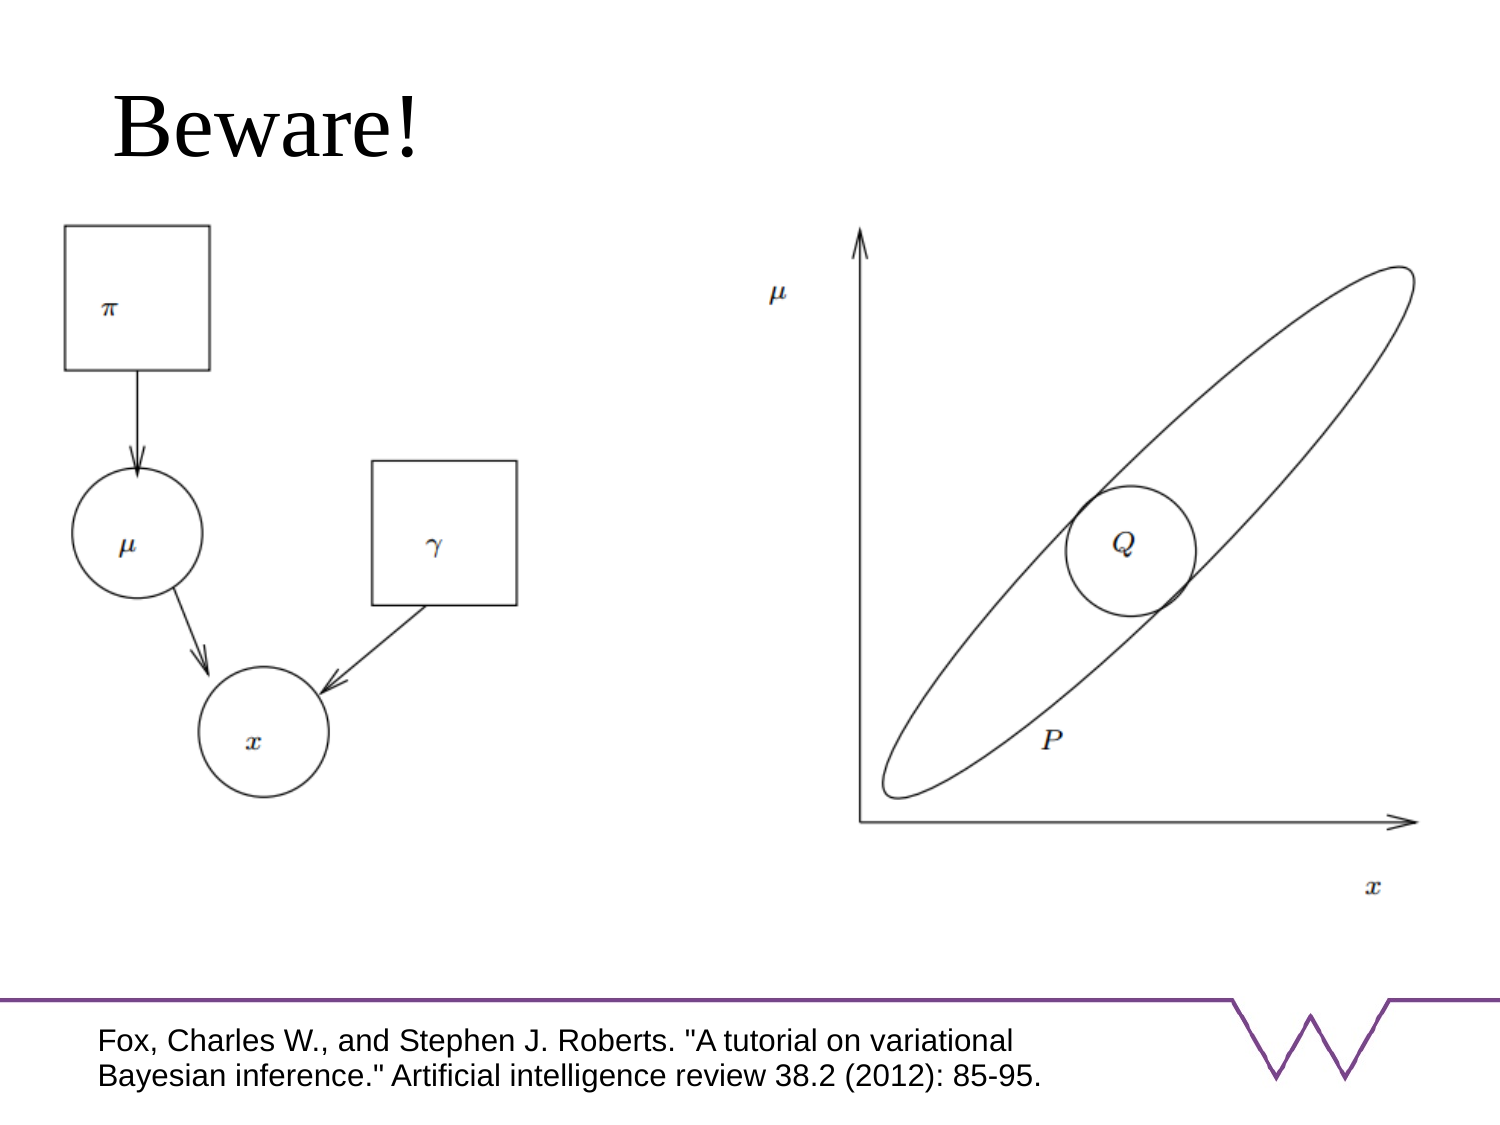

# Beware!
Fox, Charles W., and Stephen J. Roberts. "A tutorial on variational
Bayesian inference." Artificial intelligence review 38.2 (2012): 85-95.